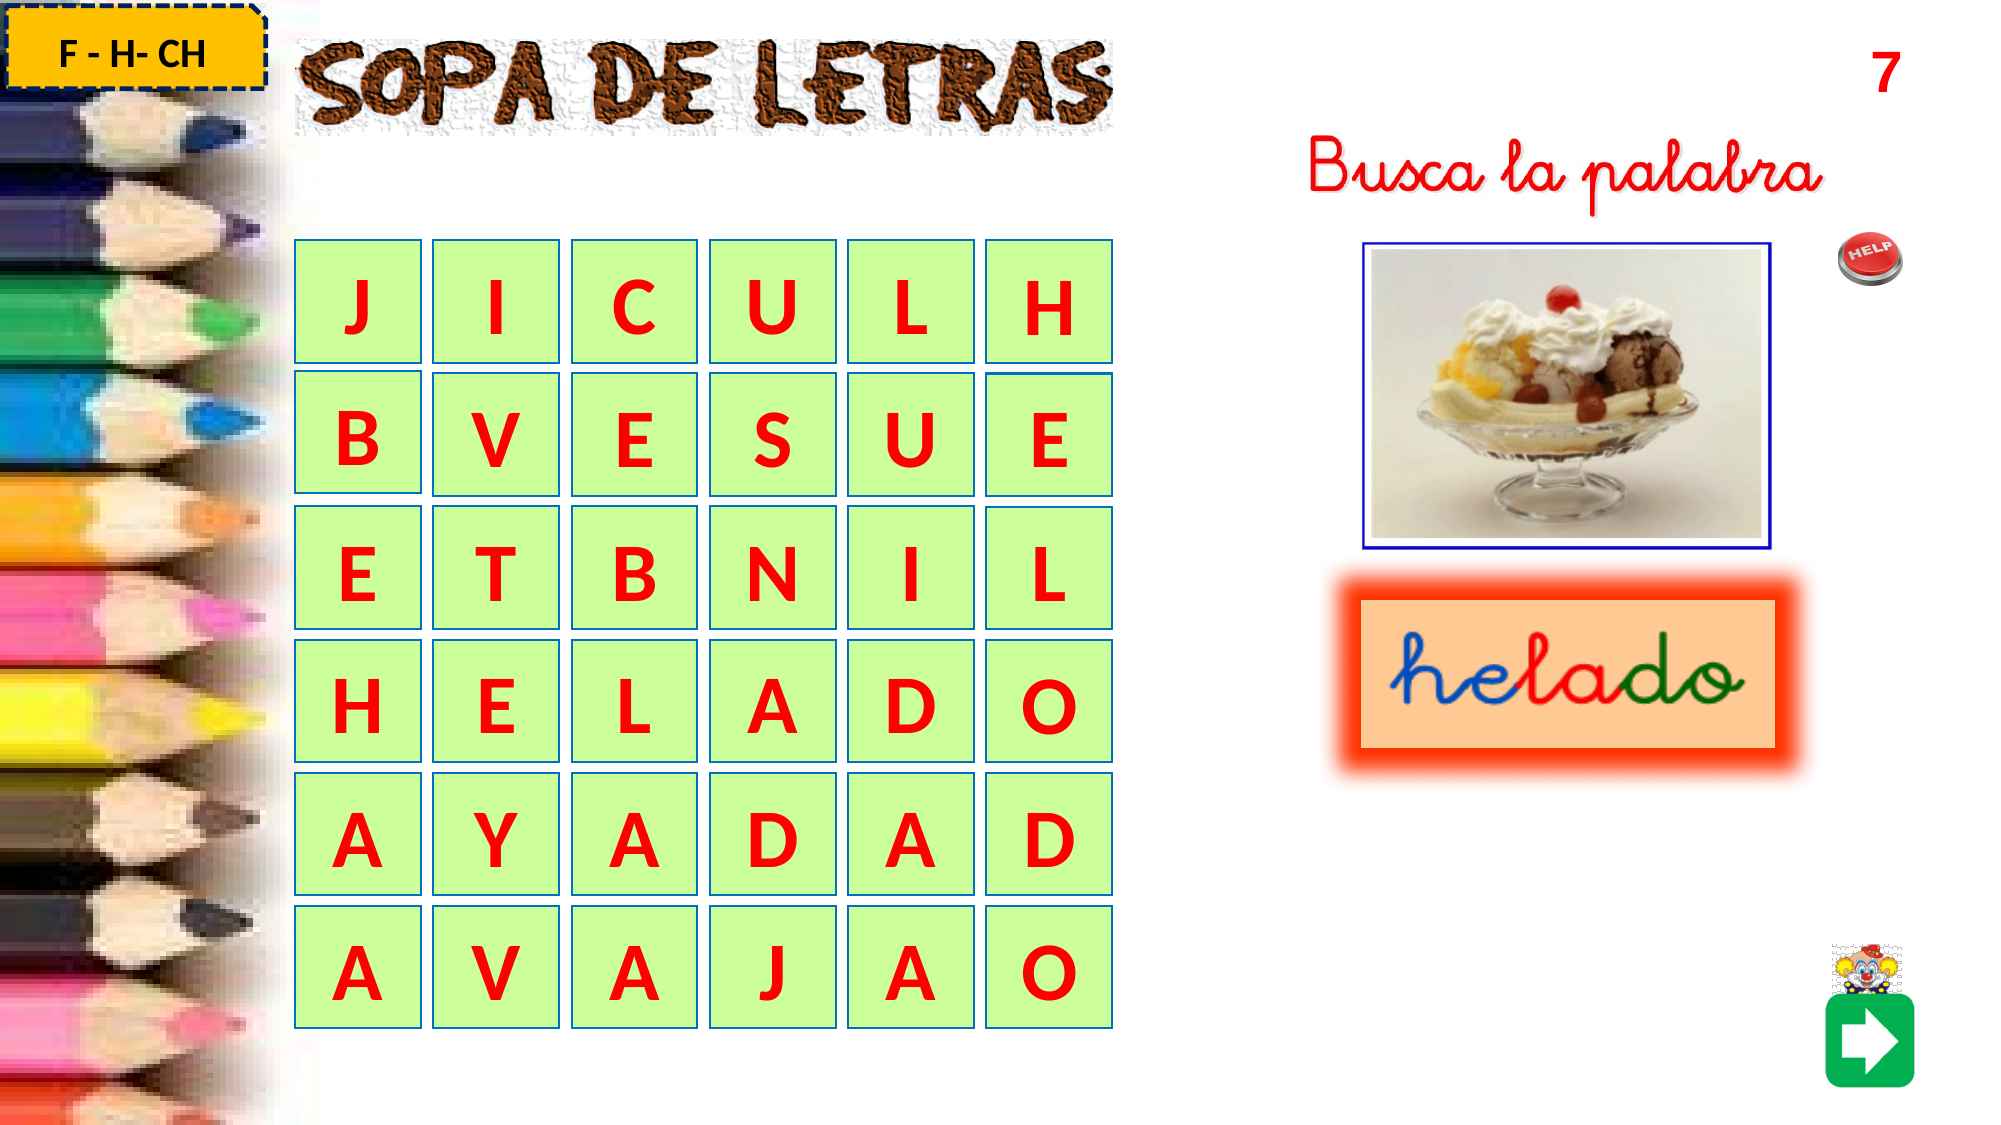

F - H- CH
7
J
I
C
U
L
H
B
V
E
S
U
E
E
T
B
N
I
L
H
E
L
A
D
O
A
Y
A
D
A
D
A
V
A
J
A
O